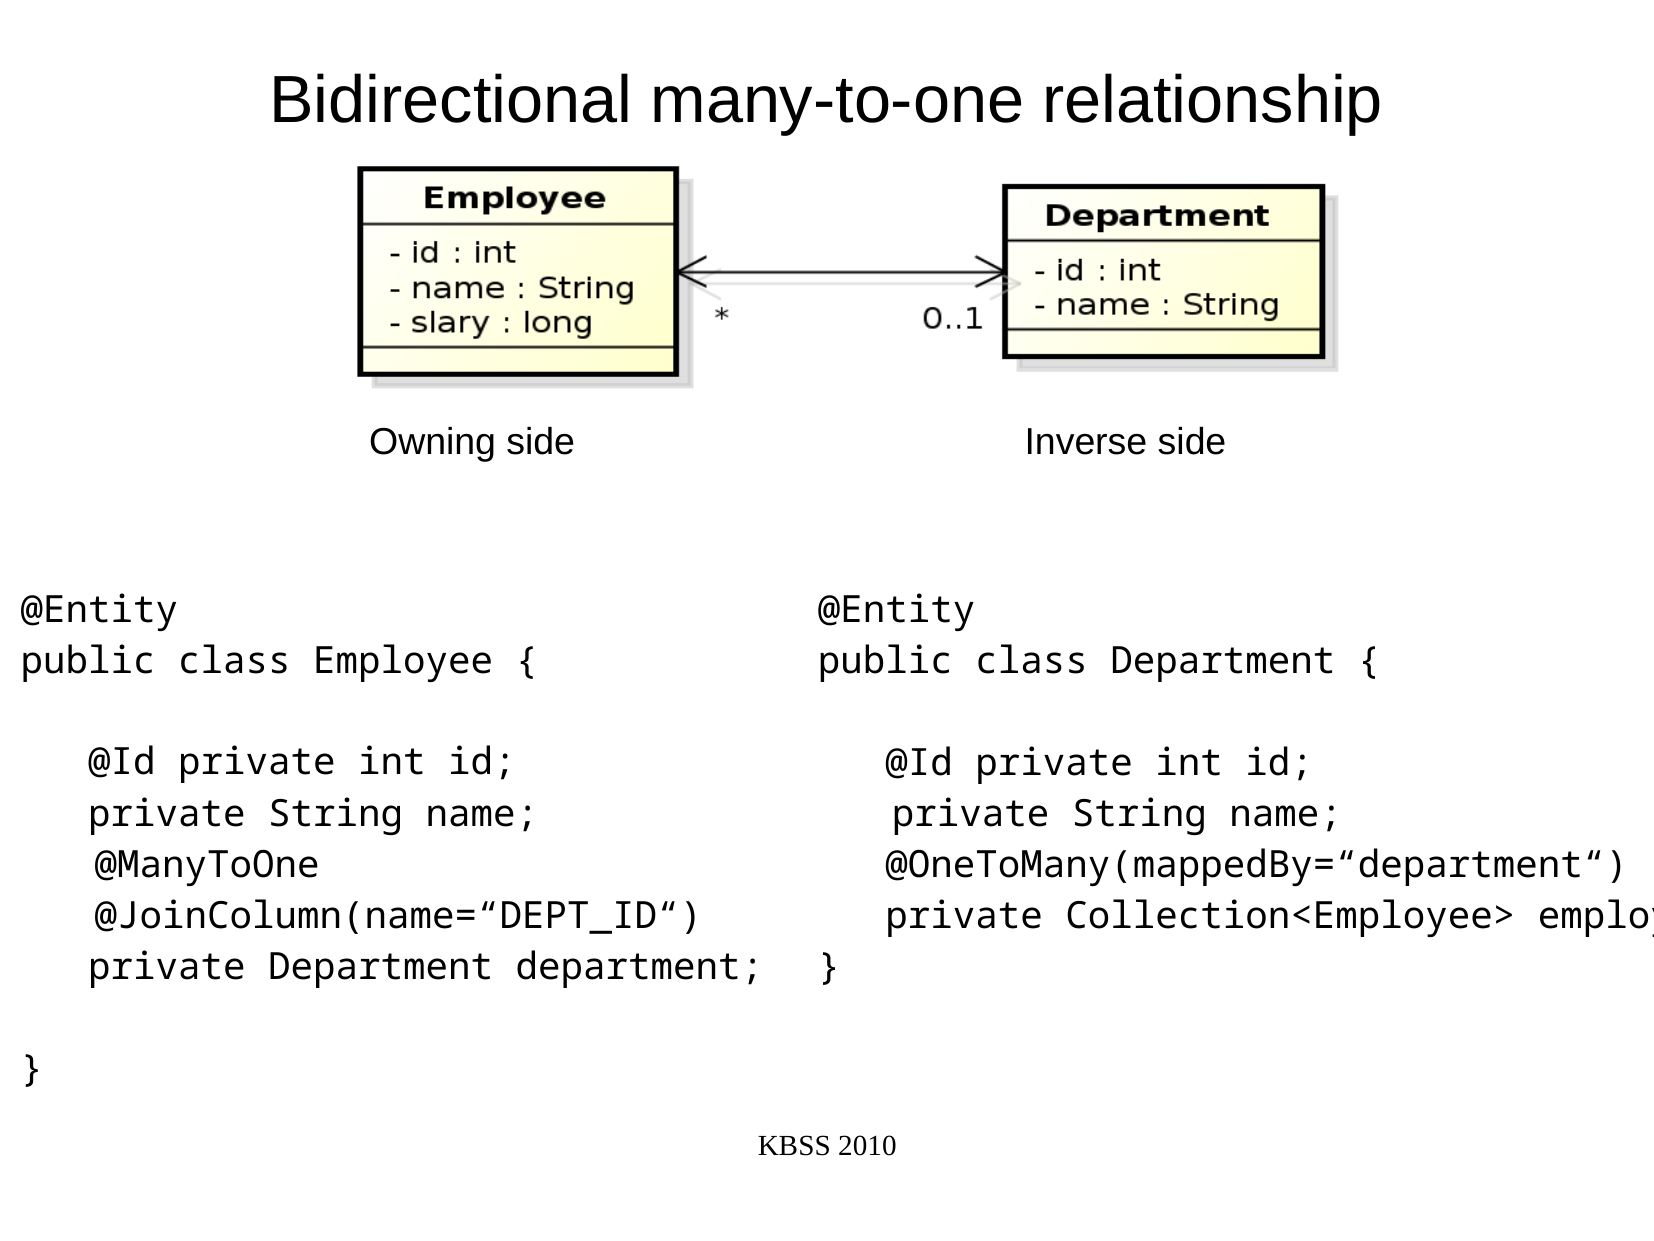

# Bidirectional many-to-one relationship
Owning side
Inverse side
@Entity
public class Employee {
 @Id private int id;
 private String name;
	@ManyToOne
	@JoinColumn(name=“DEPT_ID“)
 private Department department;
}
@Entity
public class Department {
 @Id private int id;
	private String name;
 @OneToMany(mappedBy=“department“)
 private Collection<Employee> employees;
}
KBSS 2010